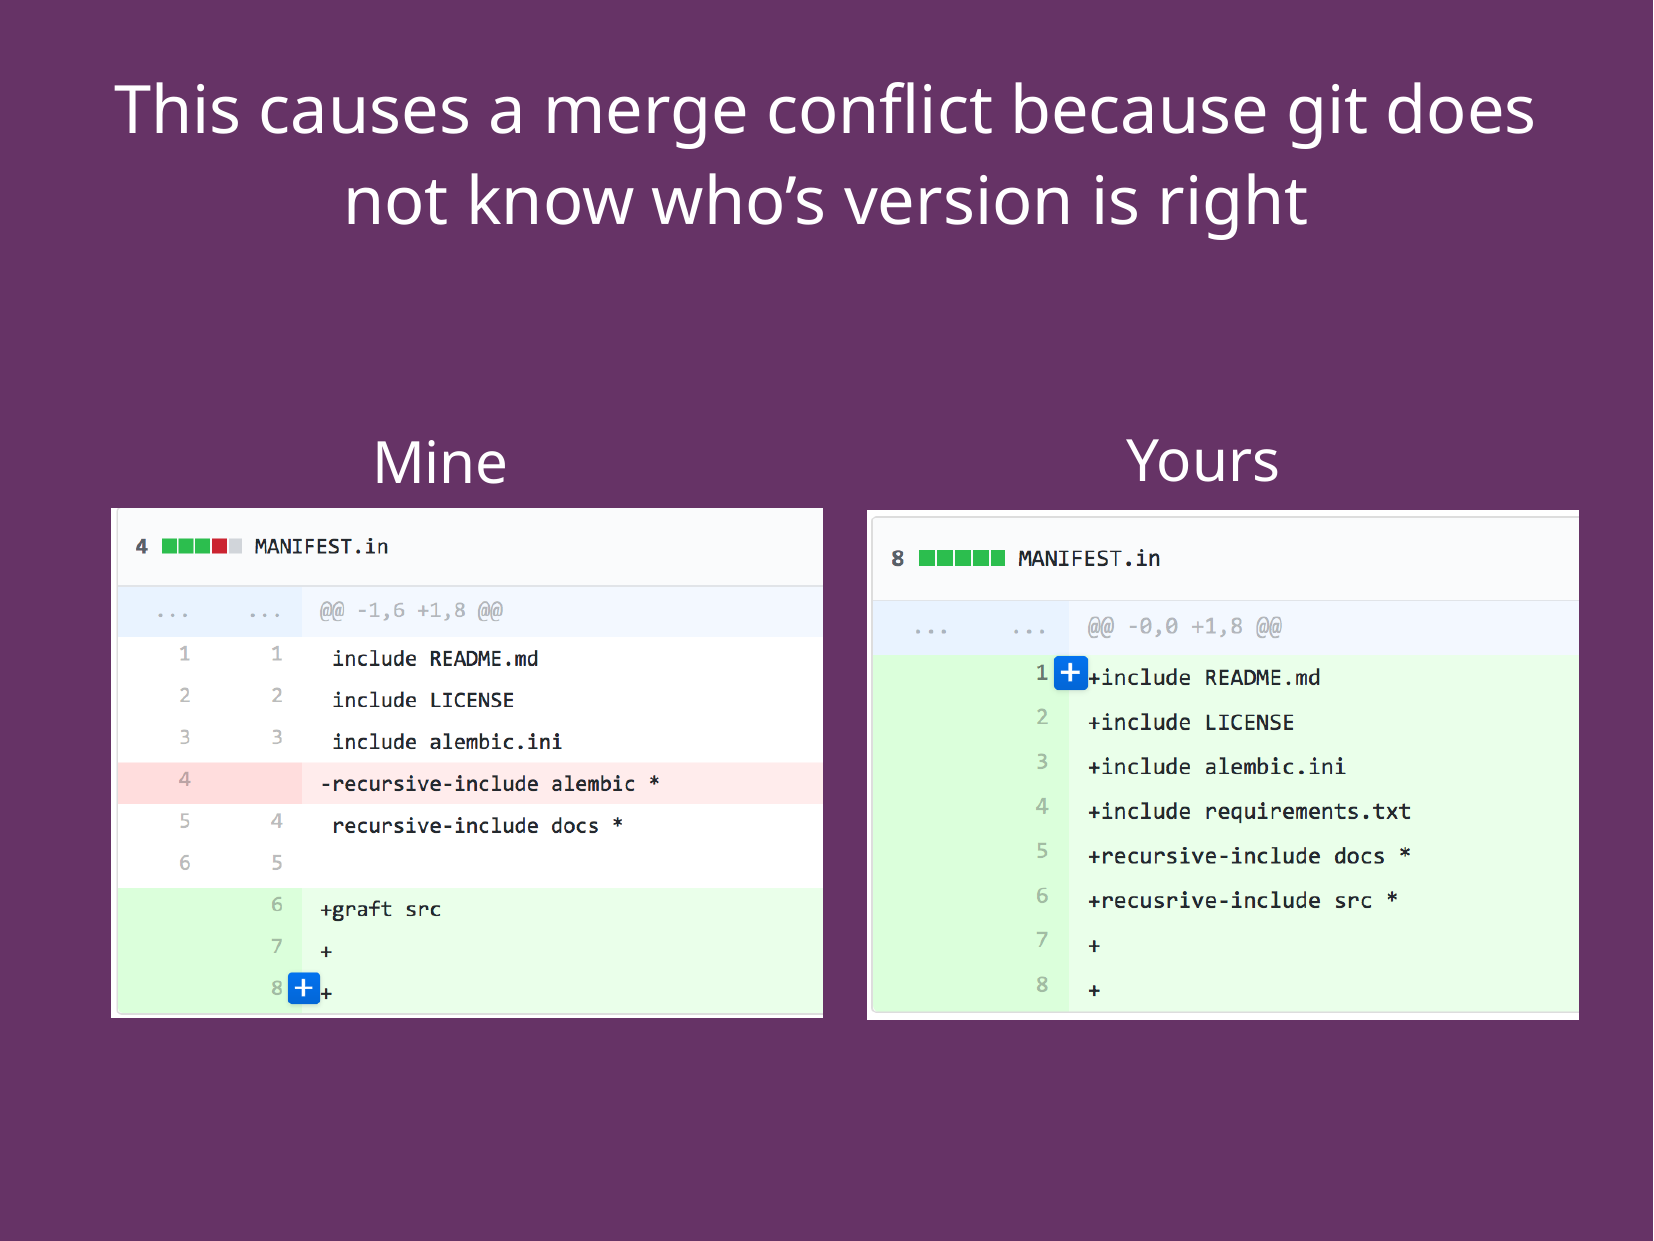

# This causes a merge conflict because git does not know who’s version is right
Yours
Mine